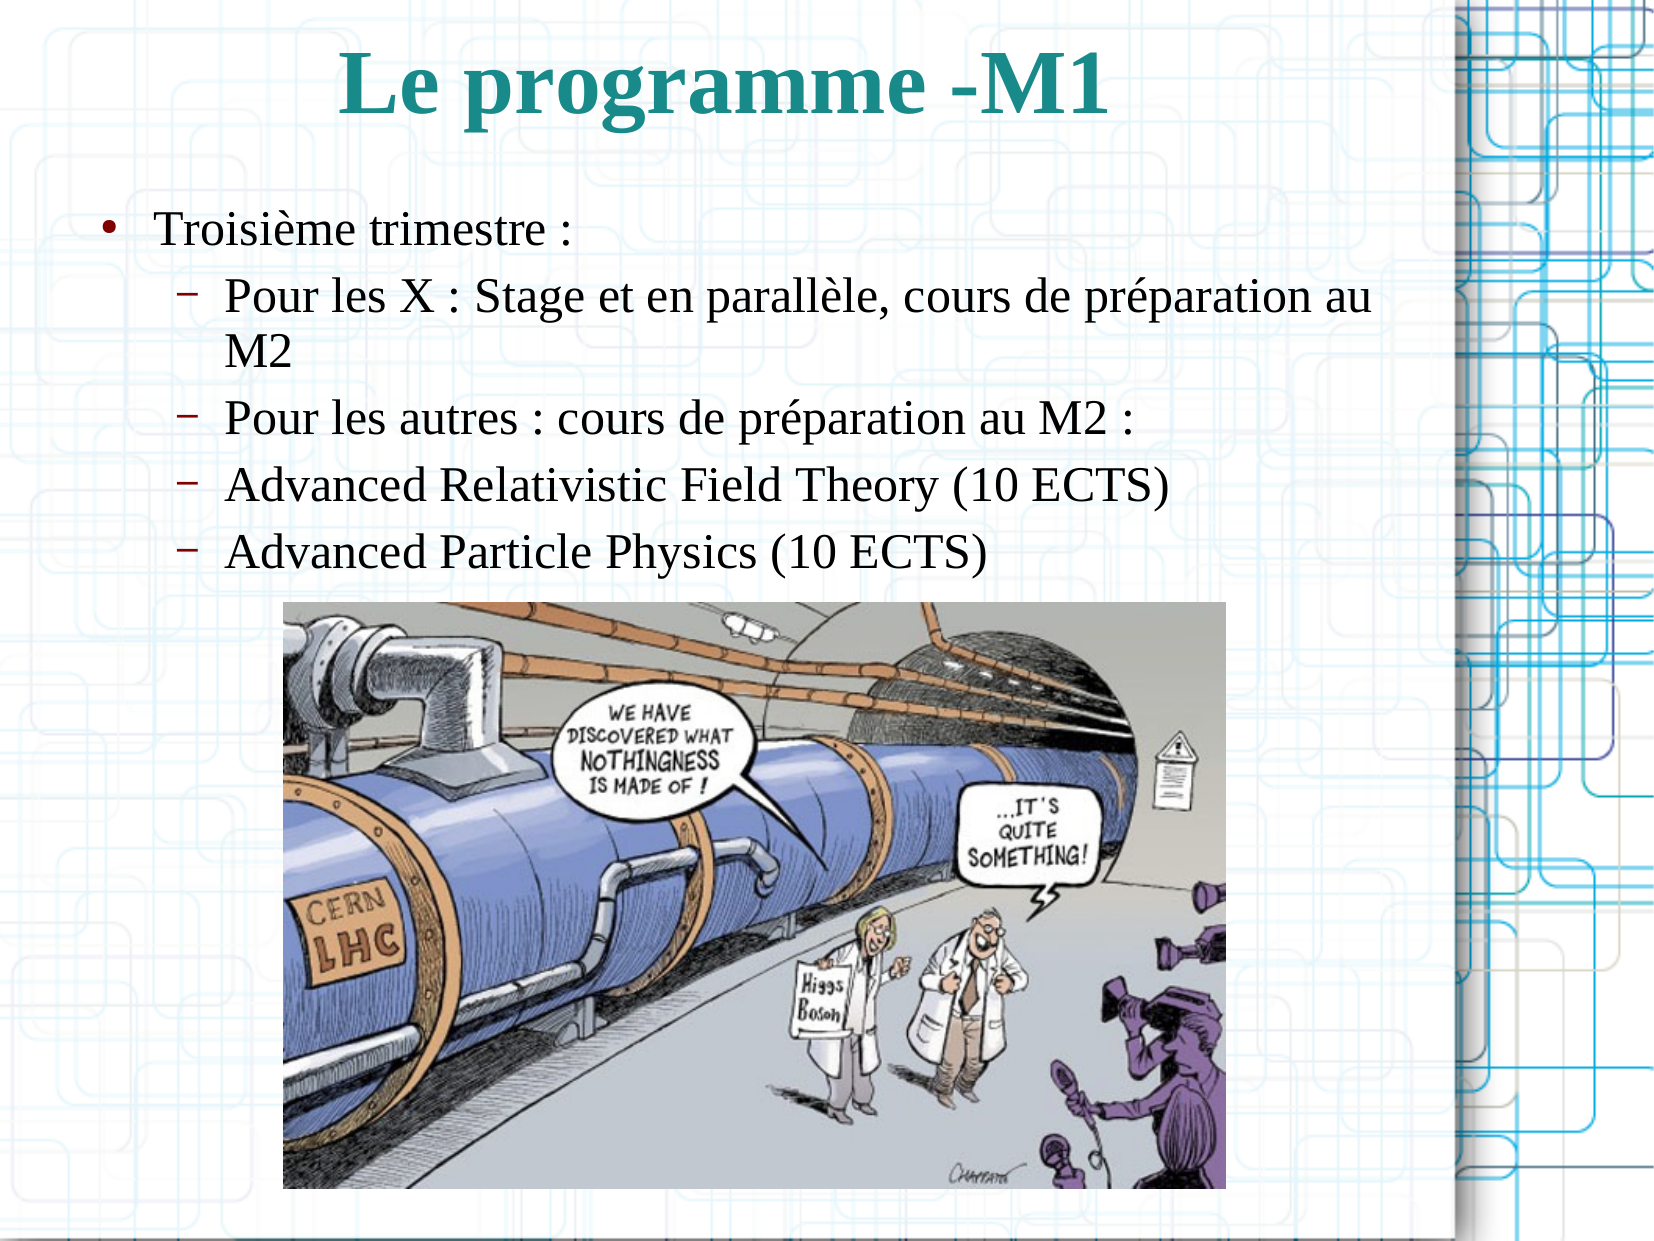

# Le programme -M1
Troisième trimestre :
Pour les X : Stage et en parallèle, cours de préparation au M2
Pour les autres : cours de préparation au M2 :
Advanced Relativistic Field Theory (10 ECTS)
Advanced Particle Physics (10 ECTS)